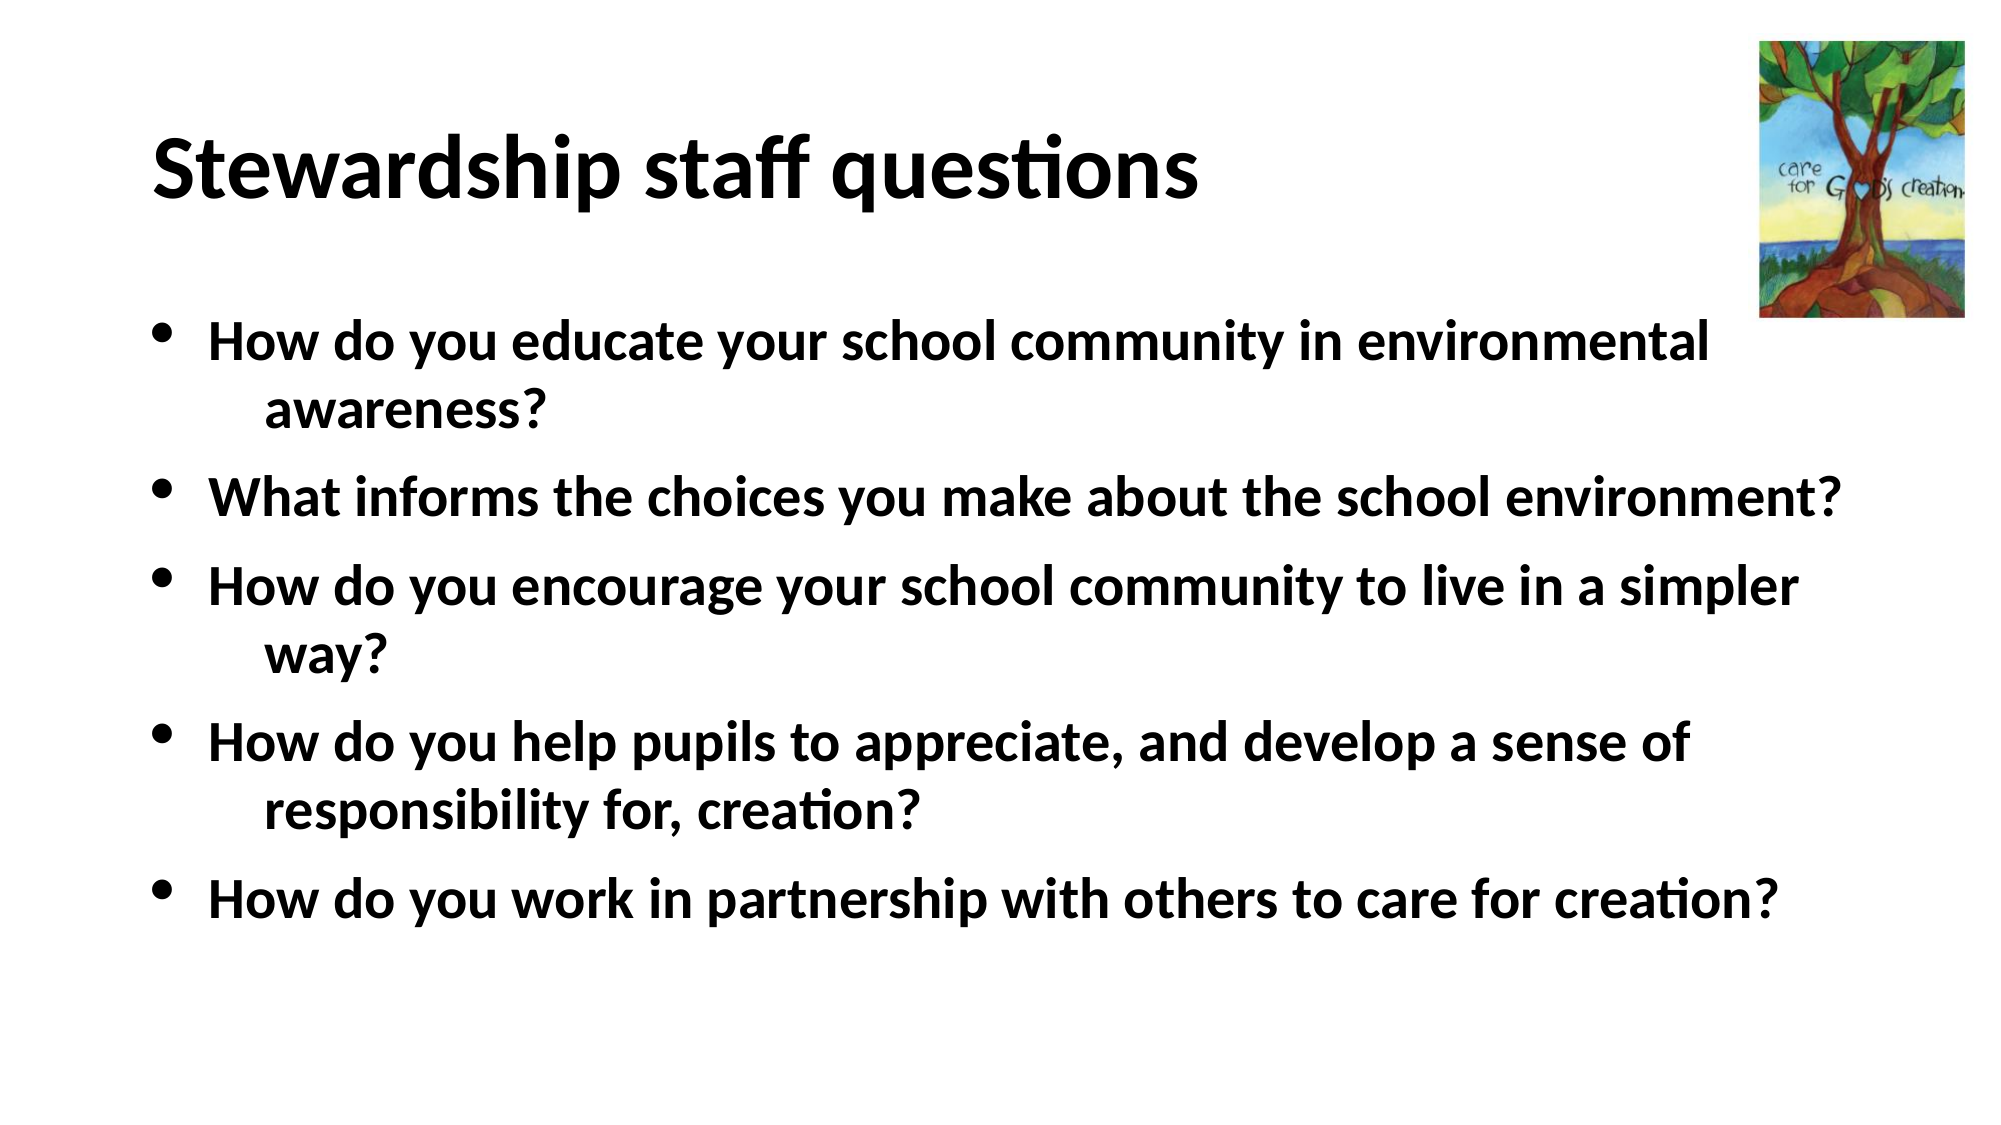

Stewardship staff questions
# How do you educate your school community in environmental awareness?
What informs the choices you make about the school environment?
How do you encourage your school community to live in a simpler way?
How do you help pupils to appreciate, and develop a sense of responsibility for, creation?
How do you work in partnership with others to care for creation?